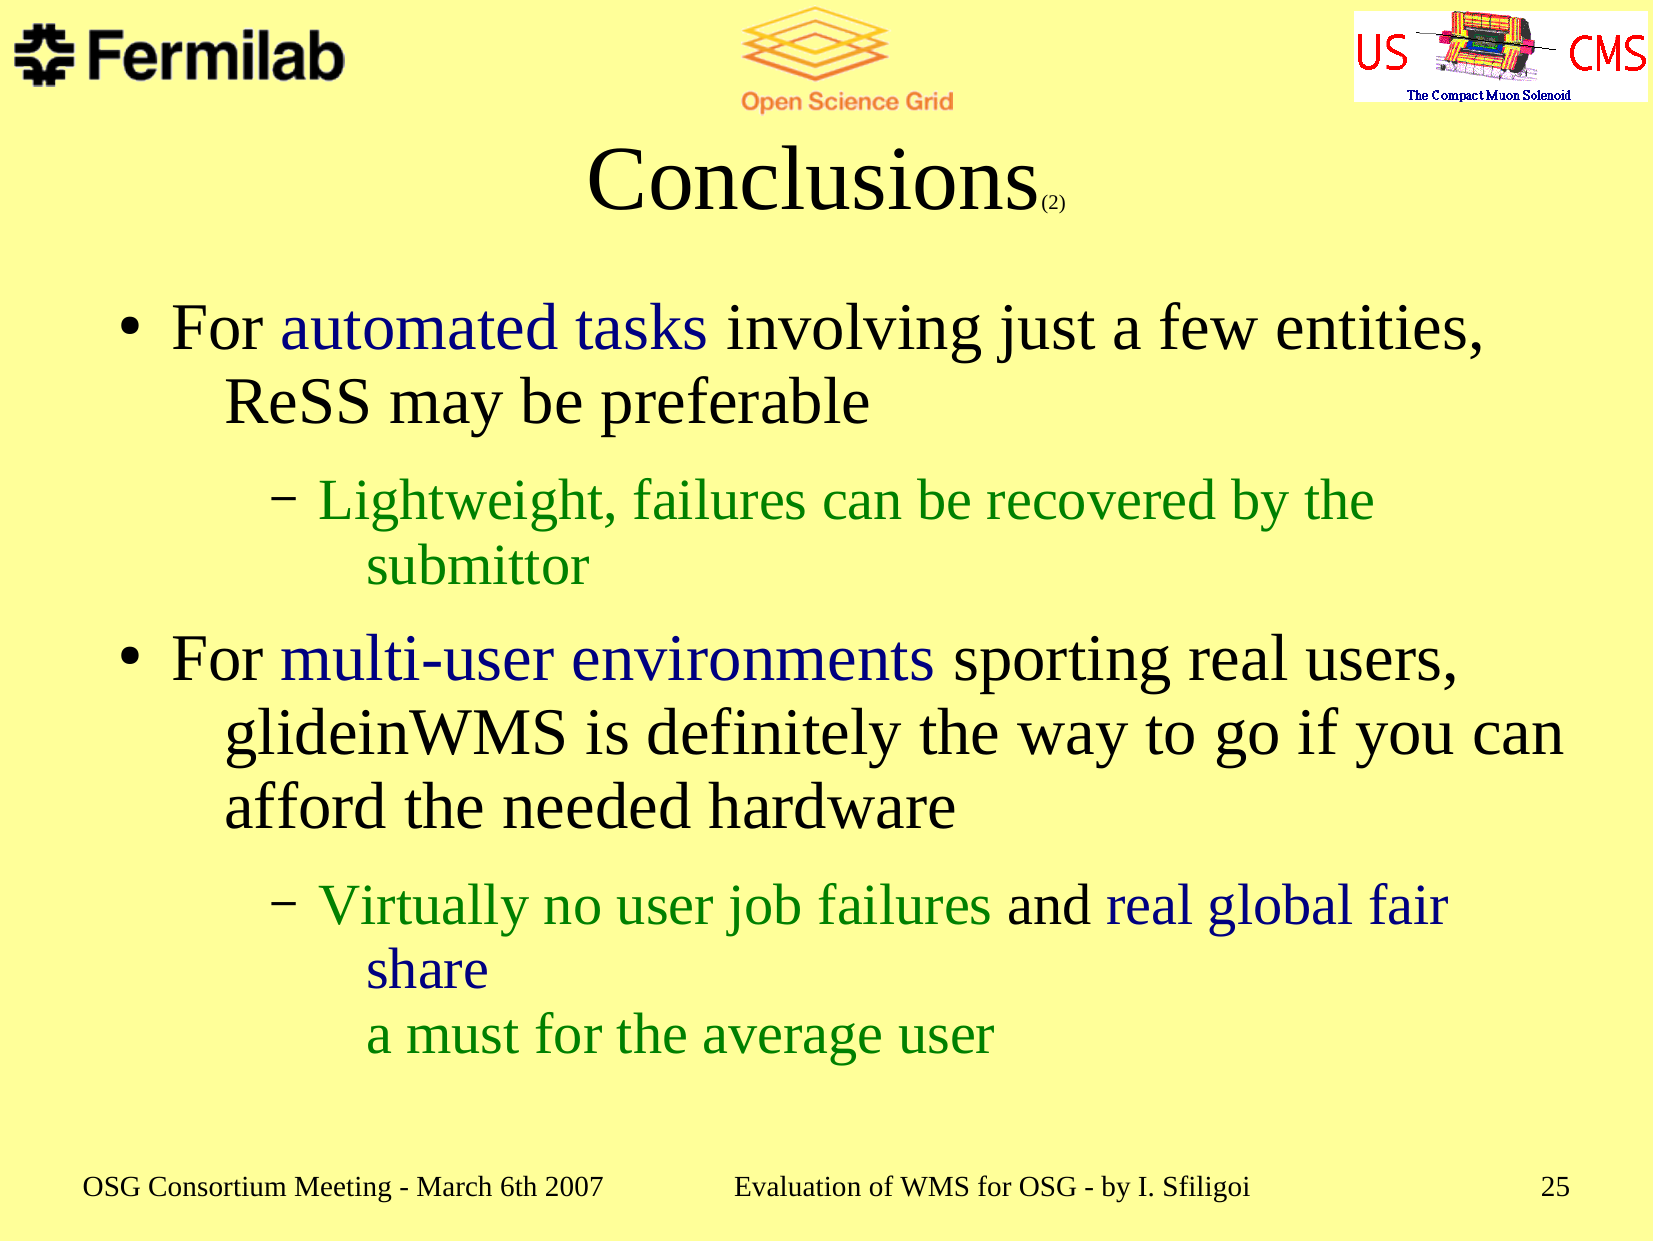

# Conclusions(2)
For automated tasks involving just a few entities, ReSS may be preferable
Lightweight, failures can be recovered by the submittor
For multi-user environments sporting real users, glideinWMS is definitely the way to go if you can afford the needed hardware
Virtually no user job failures and real global fair share
a must for the average user
OSG Consortium Meeting - March 6th 2007
Evaluation of WMS for OSG - by I. Sfiligoi
25